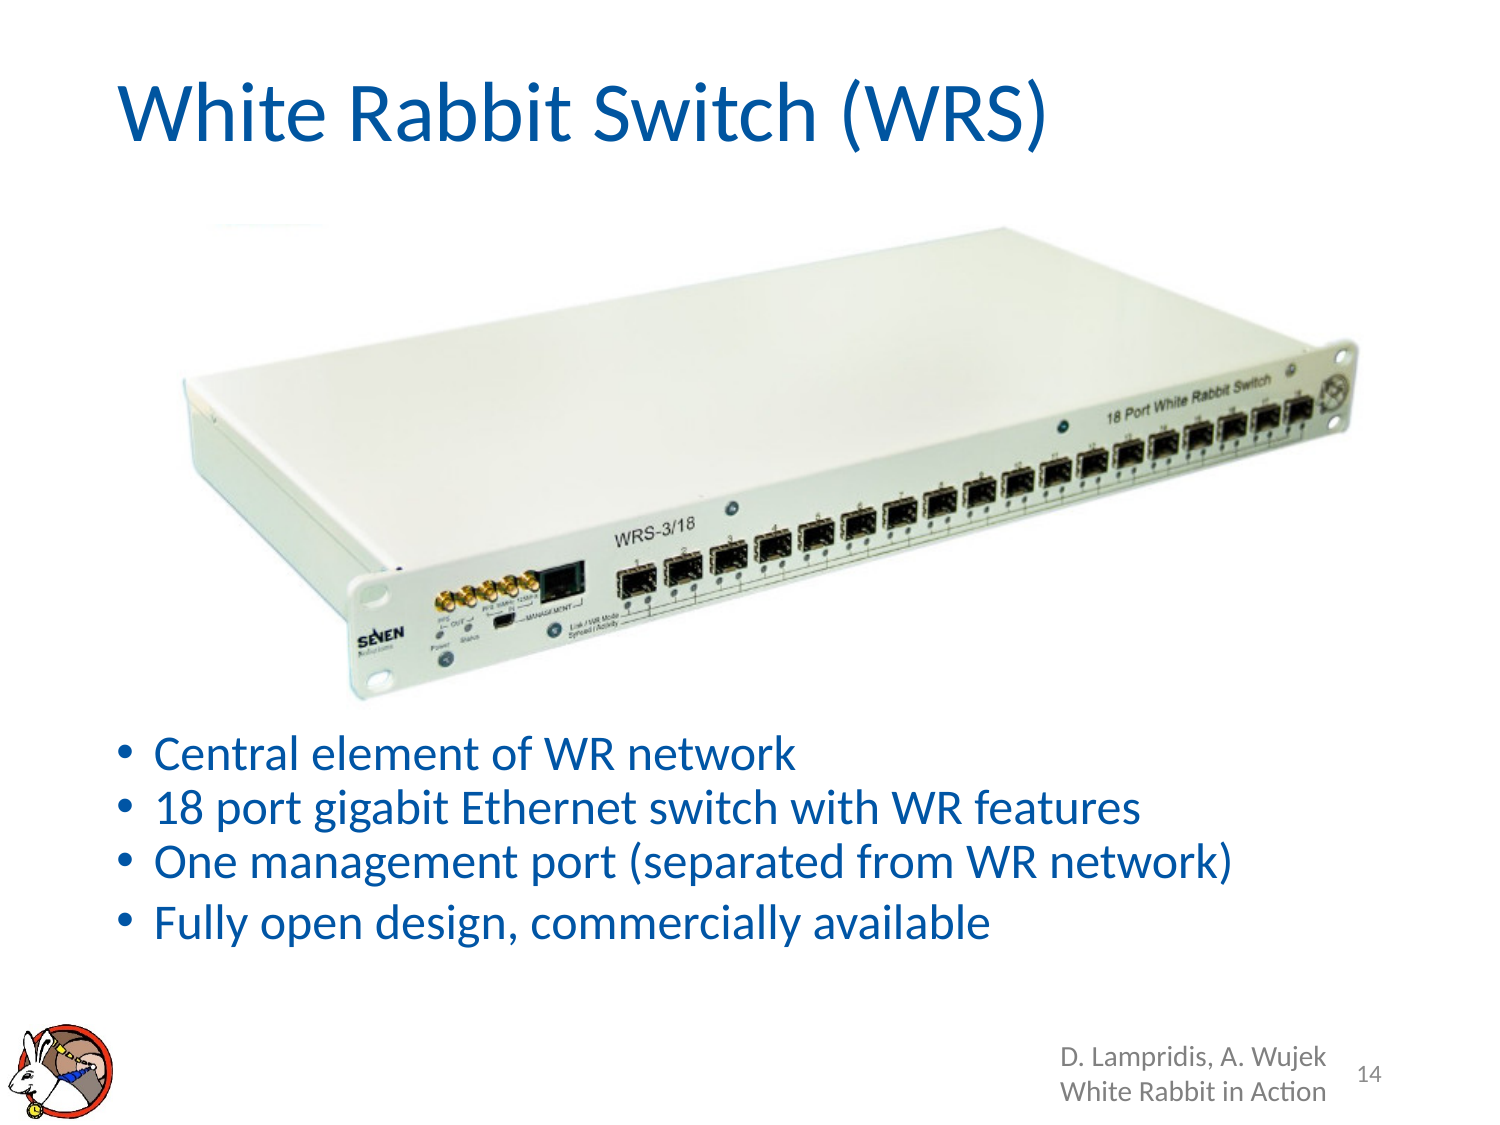

White Rabbit Switch (WRS)
Central element of WR network
18 port gigabit Ethernet switch with WR features
One management port (separated from WR network)
Fully open design, commercially available